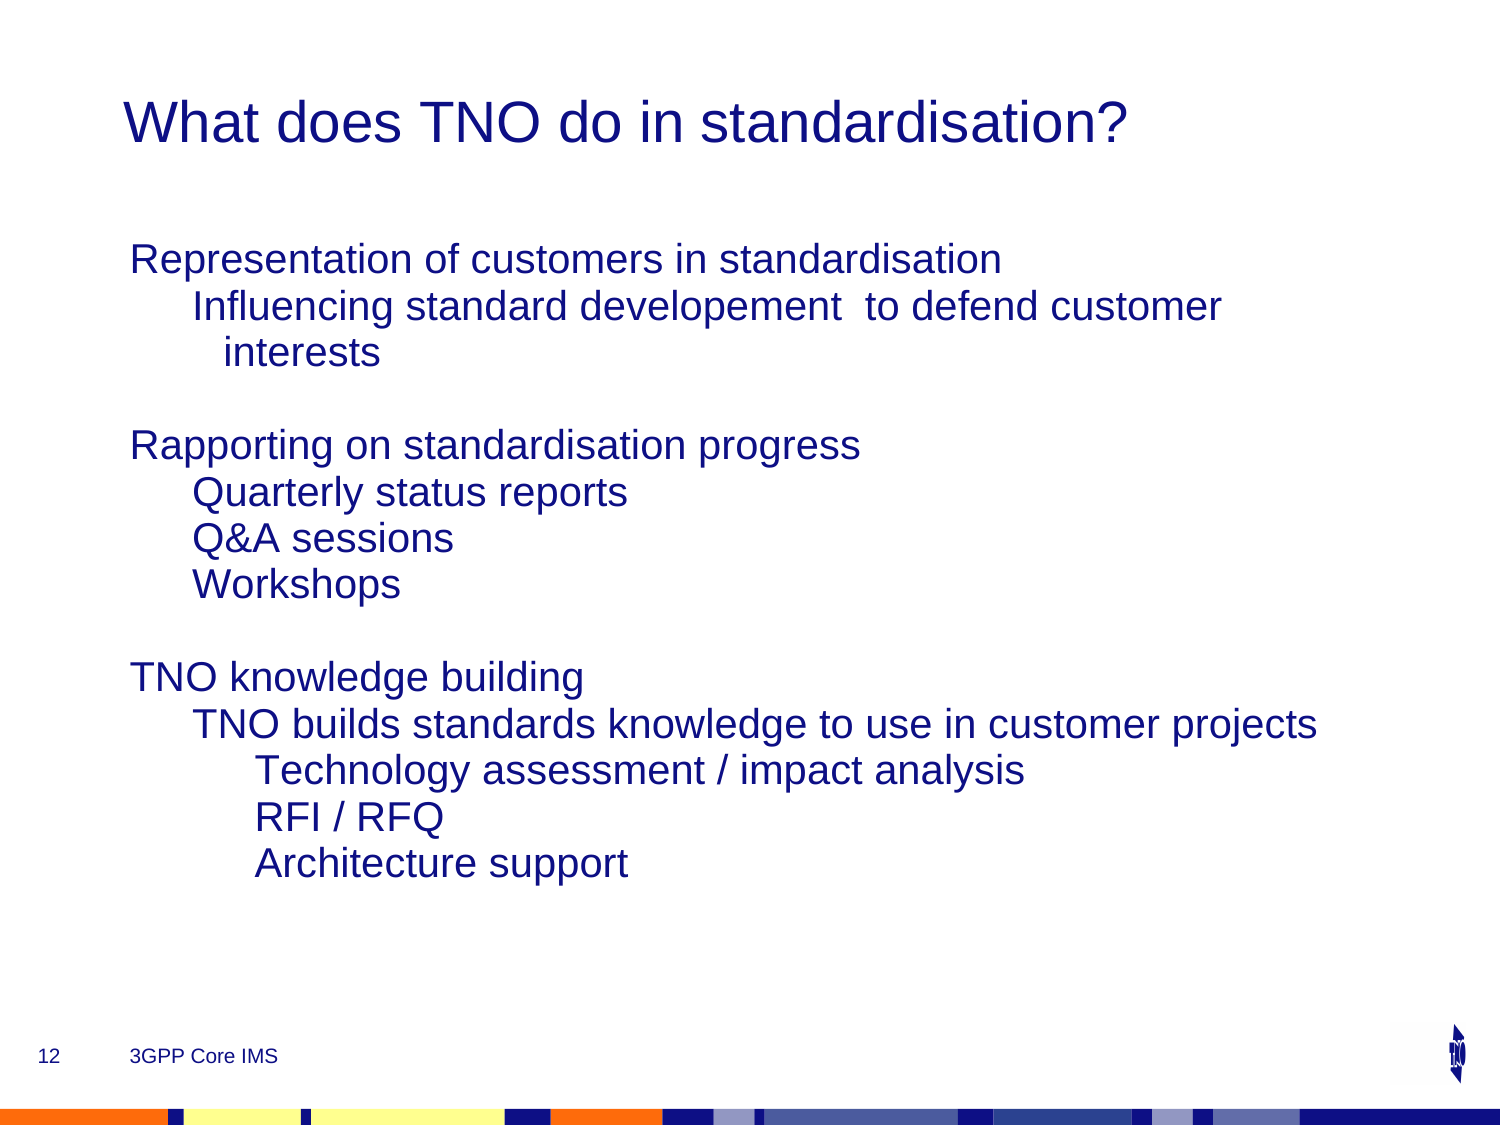

# What does TNO do in standardisation?
Representation of customers in standardisation
Influencing standard developement to defend customer interests
Rapporting on standardisation progress
Quarterly status reports
Q&A sessions
Workshops
TNO knowledge building
TNO builds standards knowledge to use in customer projects
Technology assessment / impact analysis
RFI / RFQ
Architecture support
12
3GPP Core IMS